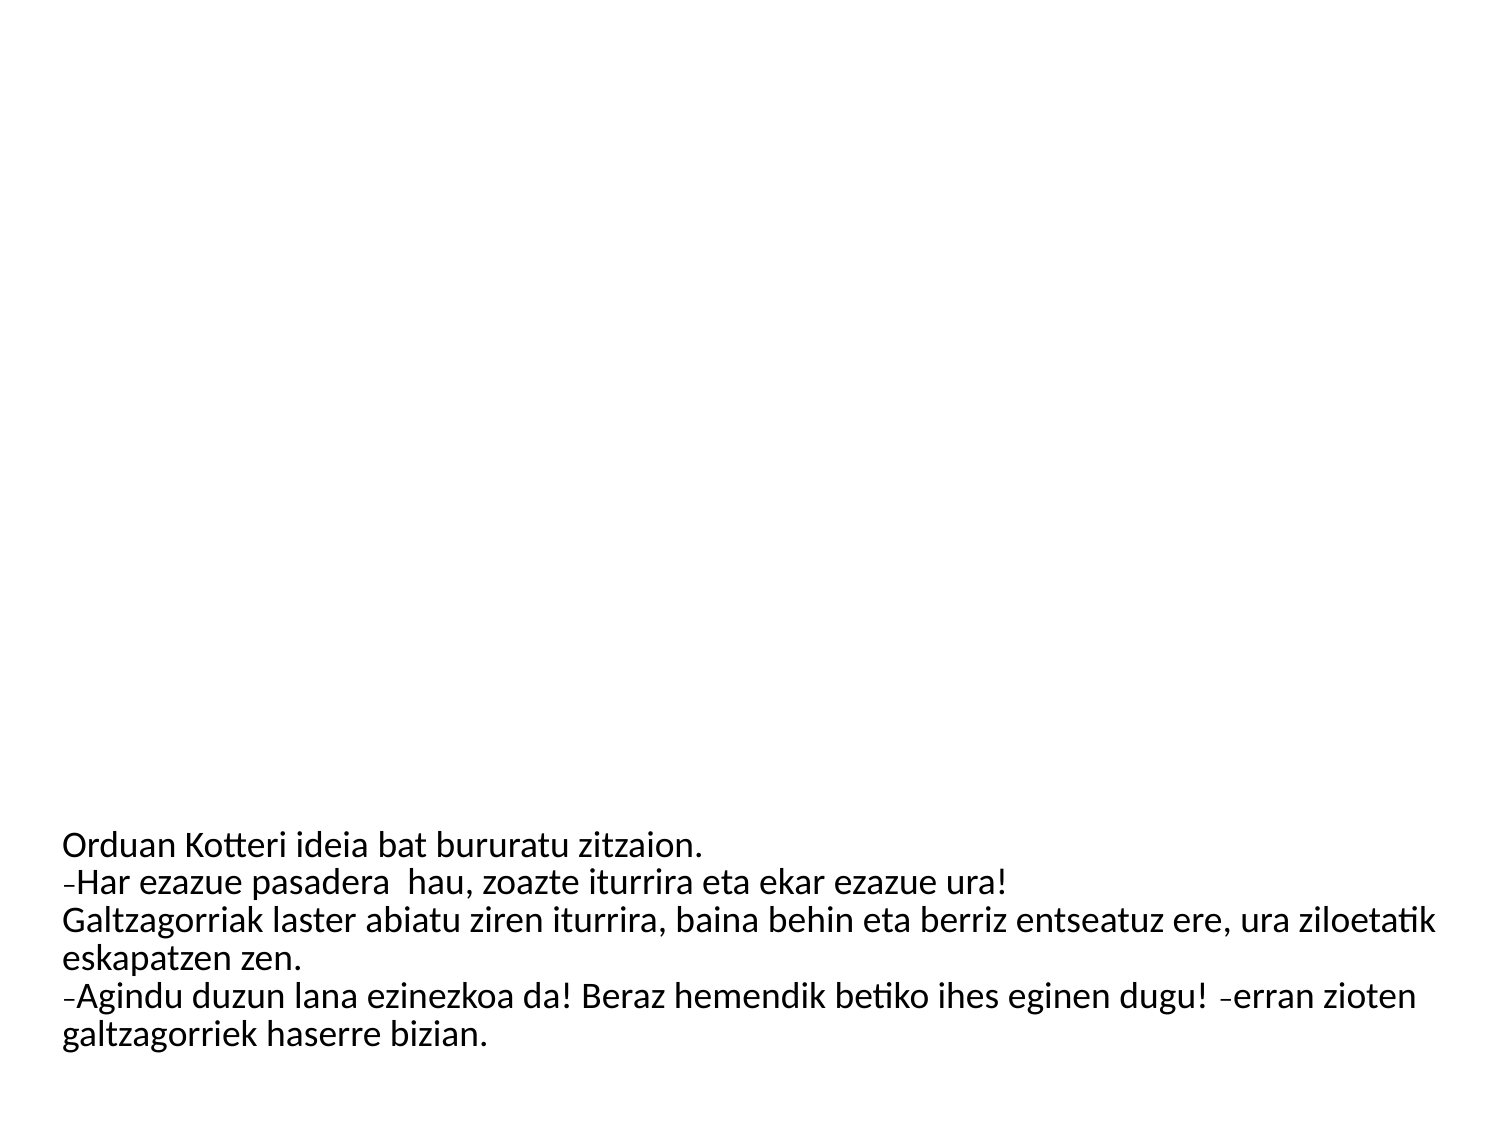

Orduan Kotteri ideia bat bururatu zitzaion.
–Har ezazue pasadera hau, zoazte iturrira eta ekar ezazue ura!
Galtzagorriak laster abiatu ziren iturrira, baina behin eta berriz entseatuz ere, ura ziloetatik eskapatzen zen.
–Agindu duzun lana ezinezkoa da! Beraz hemendik betiko ihes eginen dugu! –erran zioten galtzagorriek haserre bizian.